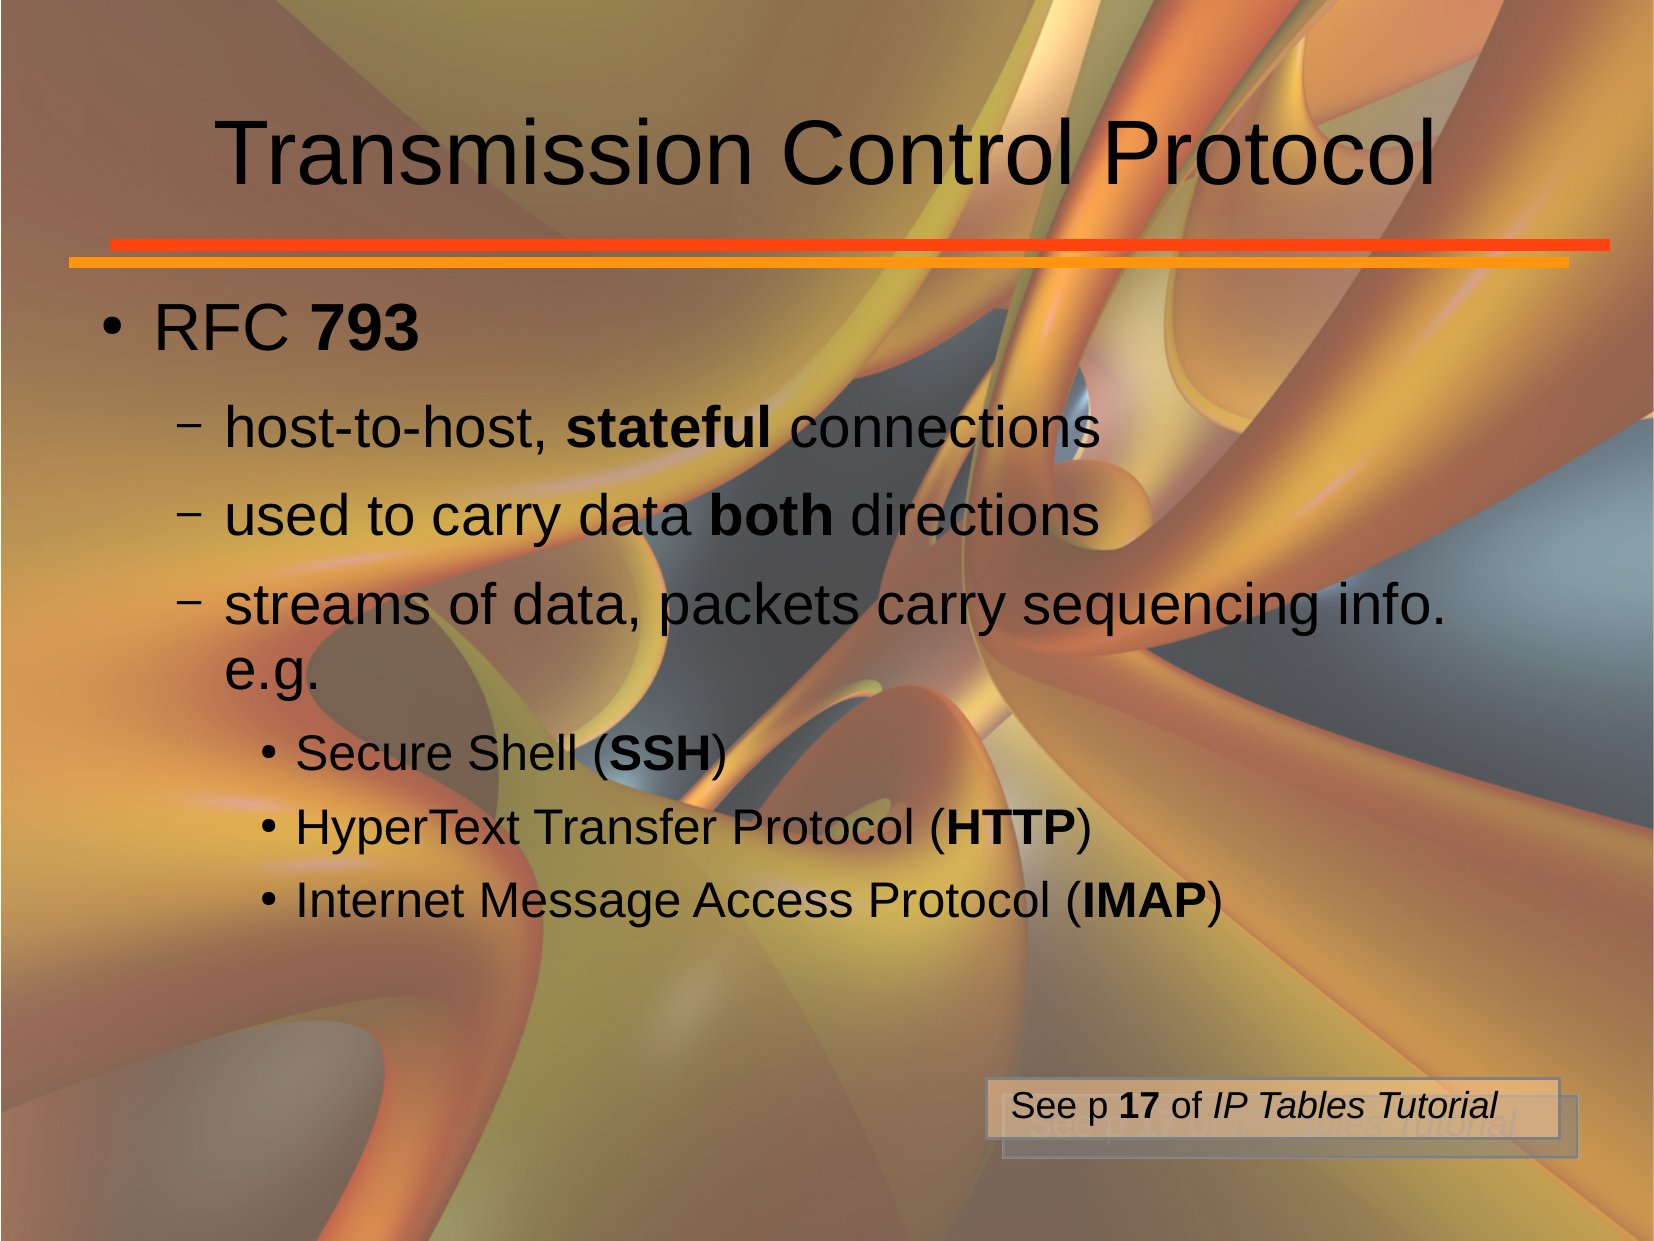

# Transmission Control Protocol
RFC 793
host-to-host, stateful connections
used to carry data both directions
streams of data, packets carry sequencing info. e.g.
Secure Shell (SSH)
HyperText Transfer Protocol (HTTP)
Internet Message Access Protocol (IMAP)
 See p 17 of IP Tables Tutorial